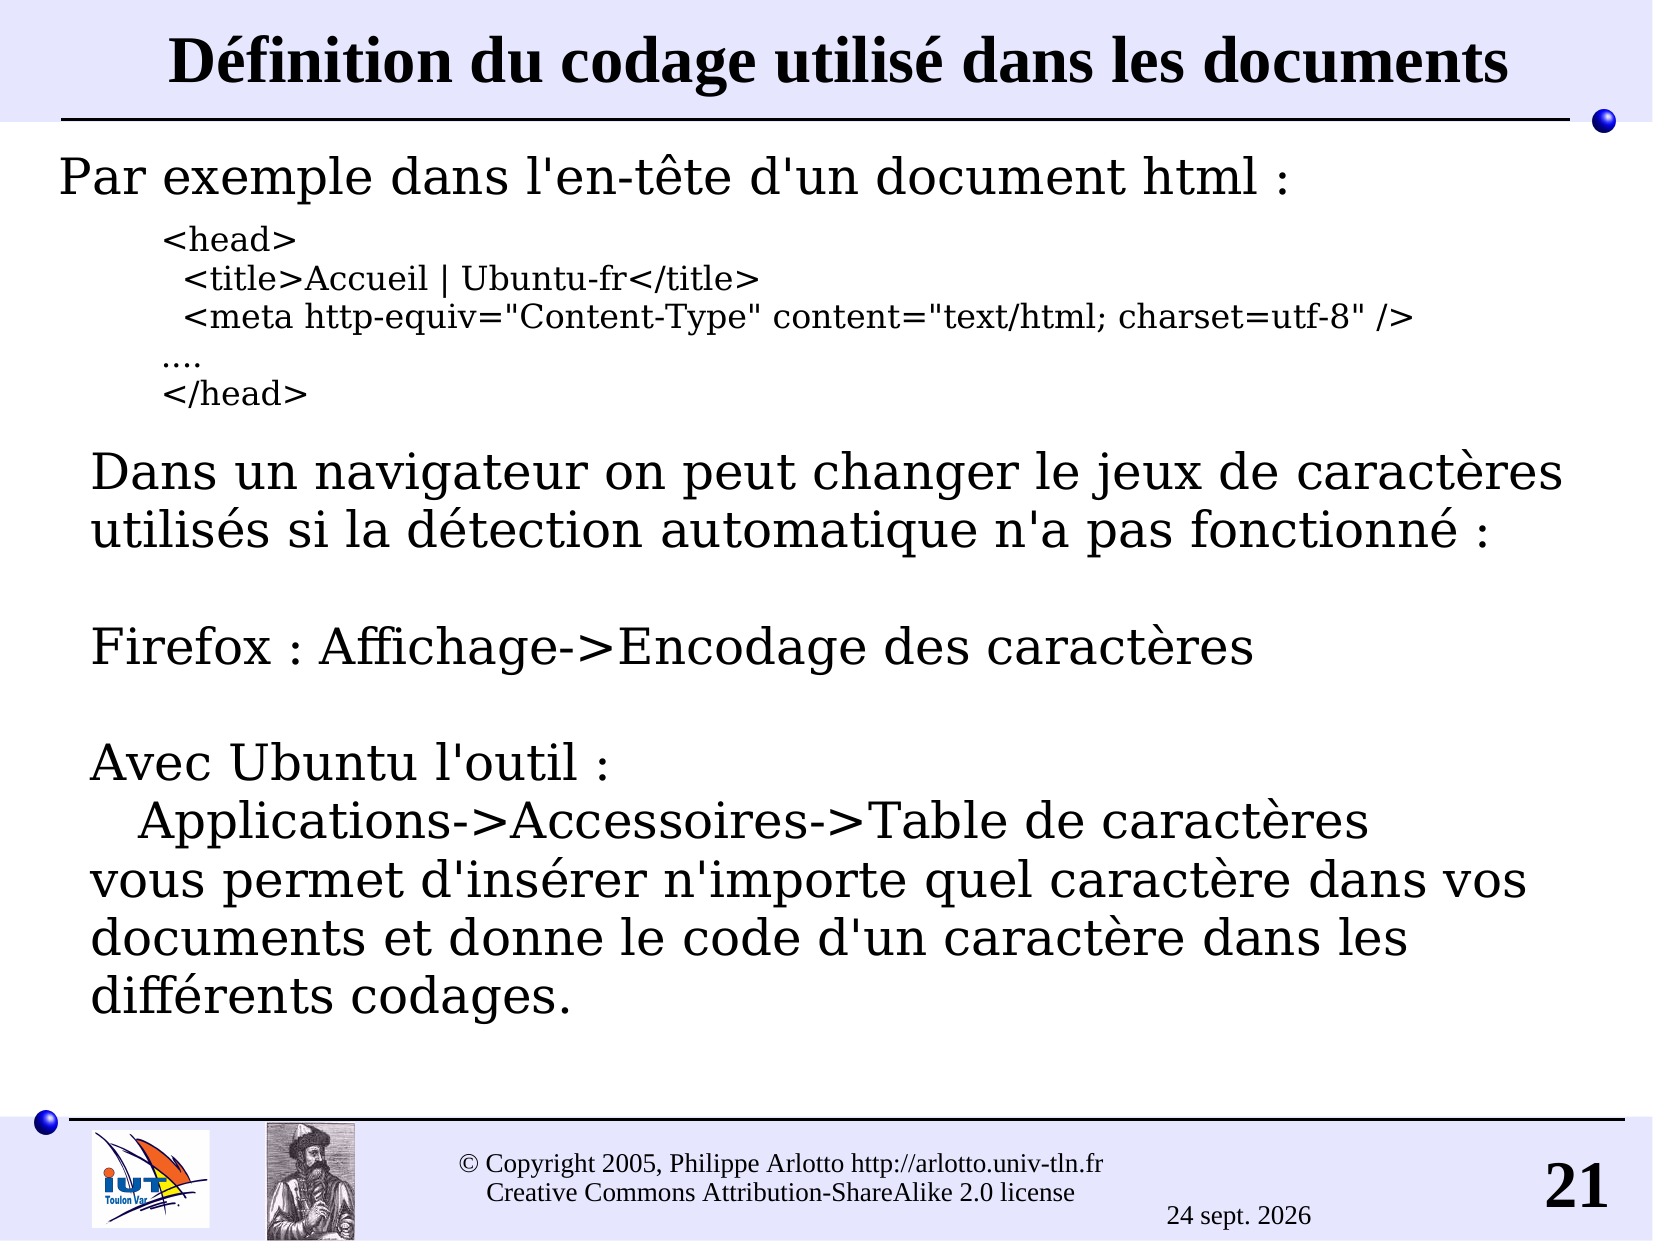

# Définition du codage utilisé dans les documents
Par exemple dans l'en-tête d'un document html :
<head>
 <title>Accueil | Ubuntu-fr</title>
 <meta http-equiv="Content-Type" content="text/html; charset=utf-8" />
....
</head>
Dans un navigateur on peut changer le jeux de caractères
utilisés si la détection automatique n'a pas fonctionné :
Firefox : Affichage->Encodage des caractères
Avec Ubuntu l'outil :
 Applications->Accessoires->Table de caractères
vous permet d'insérer n'importe quel caractère dans vos
documents et donne le code d'un caractère dans les
différents codages.